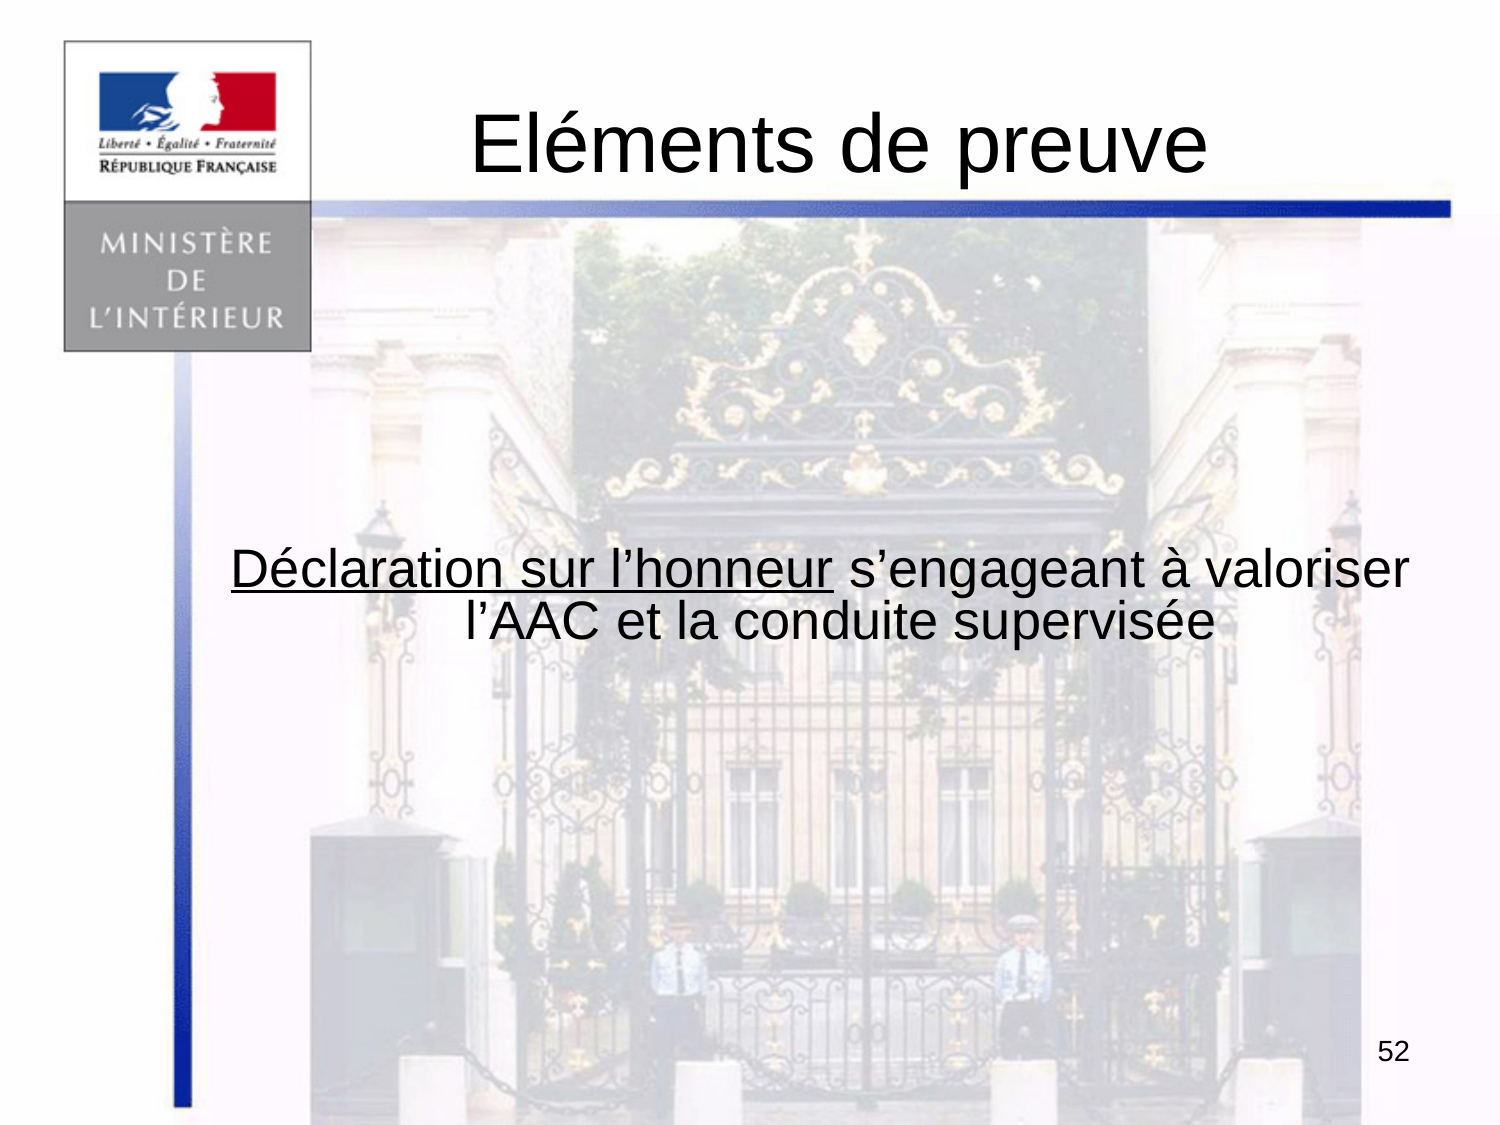

# Eléments de preuve
Déclaration sur l’honneur s’engageant à valoriser l’AAC et la conduite supervisée